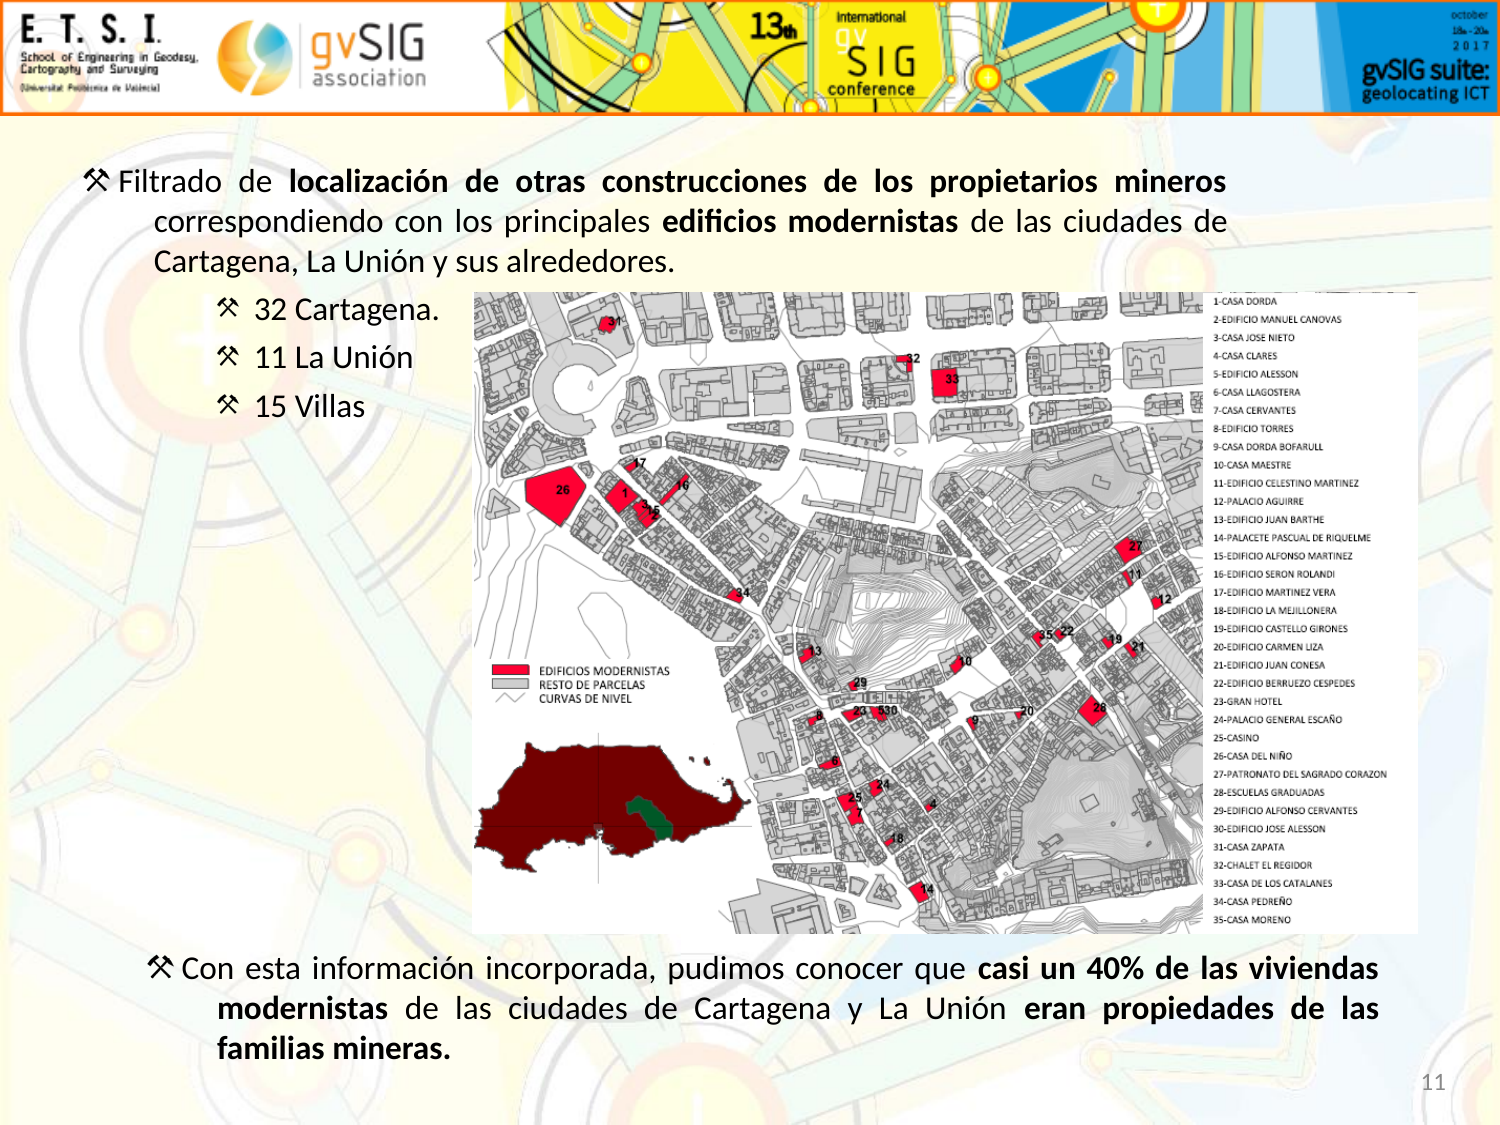

Filtrado de localización de otras construcciones de los propietarios mineros correspondiendo con los principales edificios modernistas de las ciudades de Cartagena, La Unión y sus alrededores.
32 Cartagena.
11 La Unión
15 Villas
Con esta información incorporada, pudimos conocer que casi un 40% de las viviendas modernistas de las ciudades de Cartagena y La Unión eran propiedades de las familias mineras.